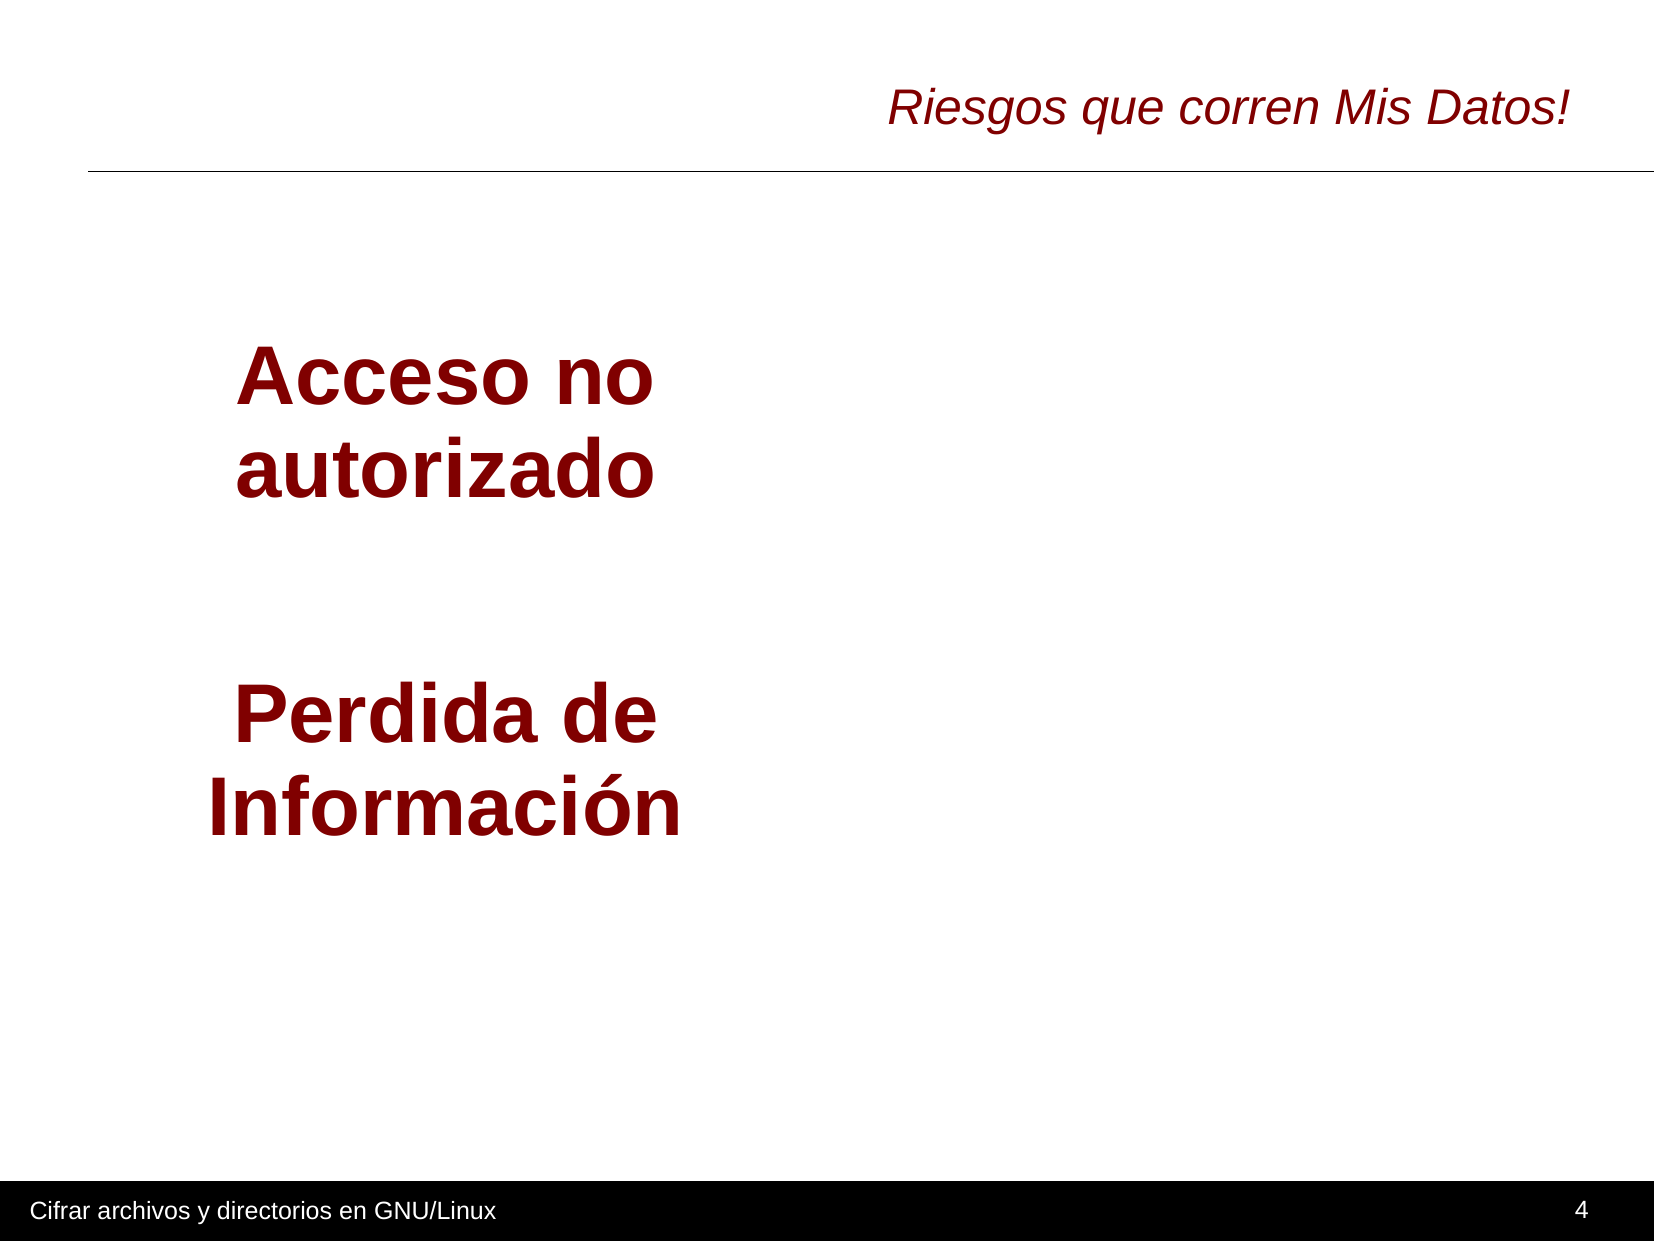

# Riesgos que corren Mis Datos!
Acceso no autorizado
Perdida de Información
4